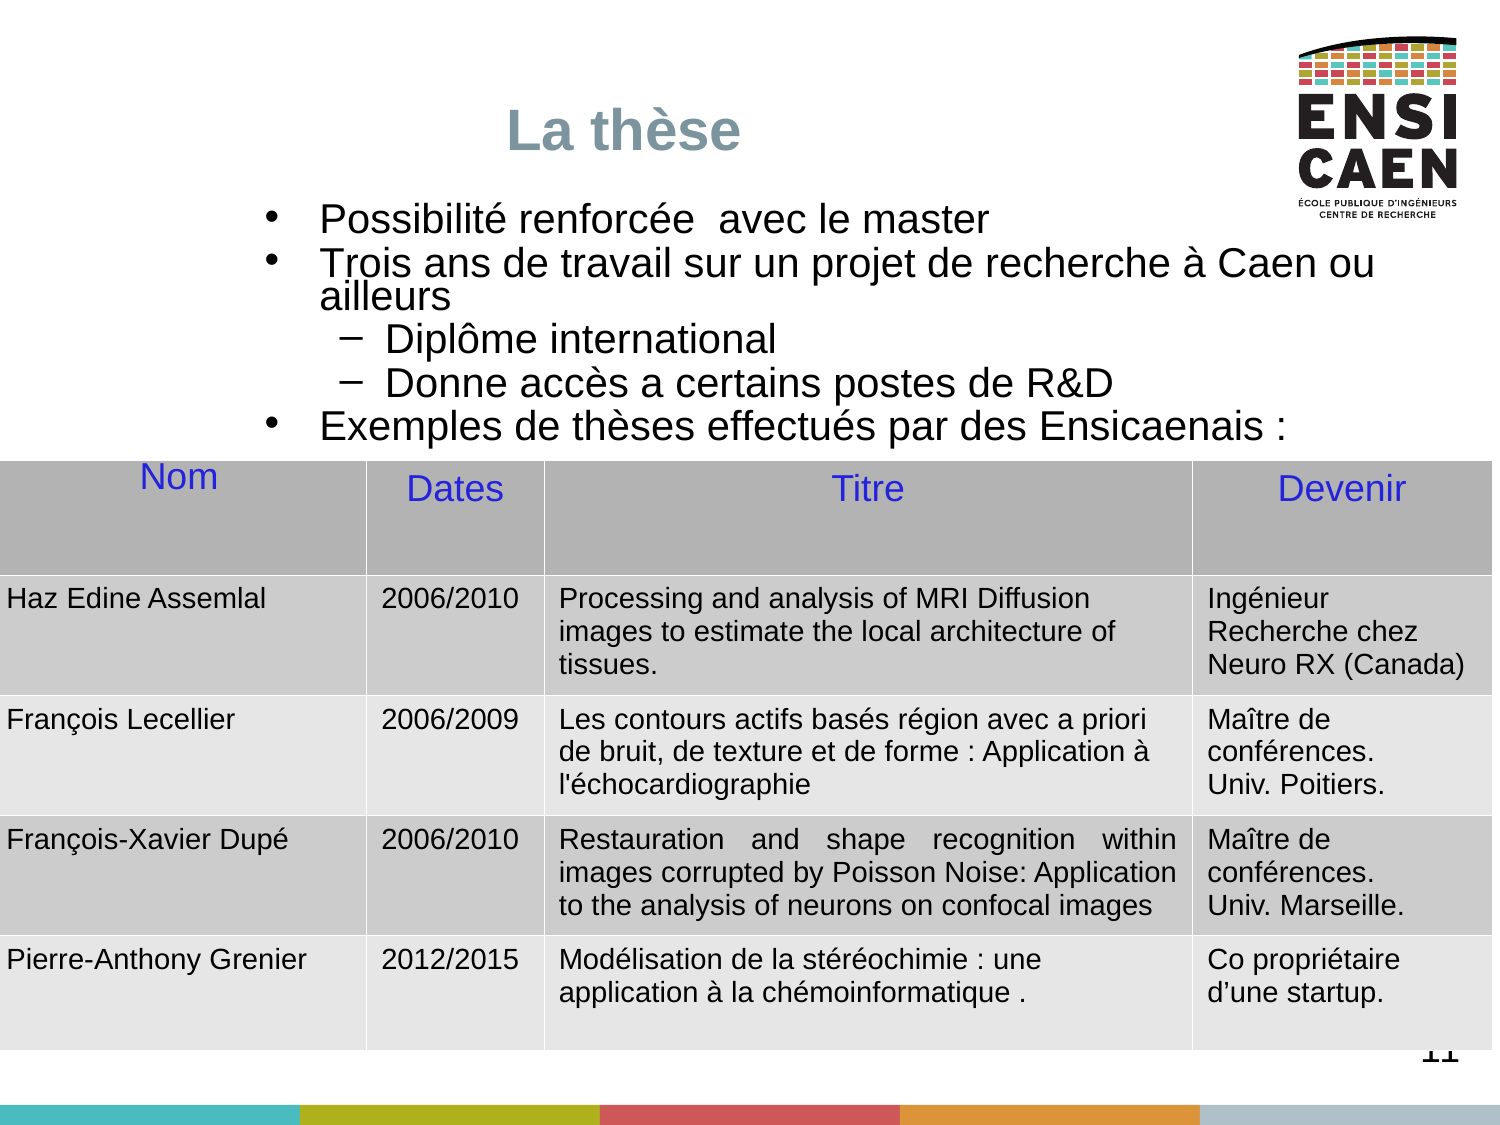

# La thèse
Possibilité renforcée avec le master
Trois ans de travail sur un projet de recherche à Caen ou ailleurs
Diplôme international
Donne accès a certains postes de R&D
Exemples de thèses effectués par des Ensicaenais :
| Nom | Dates | Titre | Devenir |
| --- | --- | --- | --- |
| Haz Edine Assemlal | 2006/2010 | Processing and analysis of MRI Diffusion images to estimate the local architecture of tissues. | Ingénieur Recherche chez Neuro RX (Canada) |
| François Lecellier | 2006/2009 | Les contours actifs basés région avec a priori de bruit, de texture et de forme : Application à l'échocardiographie | Maître de conférences. Univ. Poitiers. |
| François-Xavier Dupé | 2006/2010 | Restauration and shape recognition within images corrupted by Poisson Noise: Application to the analysis of neurons on confocal images | Maître de conférences. Univ. Marseille. |
| Pierre-Anthony Grenier | 2012/2015 | Modélisation de la stéréochimie : une application à la chémoinformatique . | Co propriétaire d’une startup. |
11